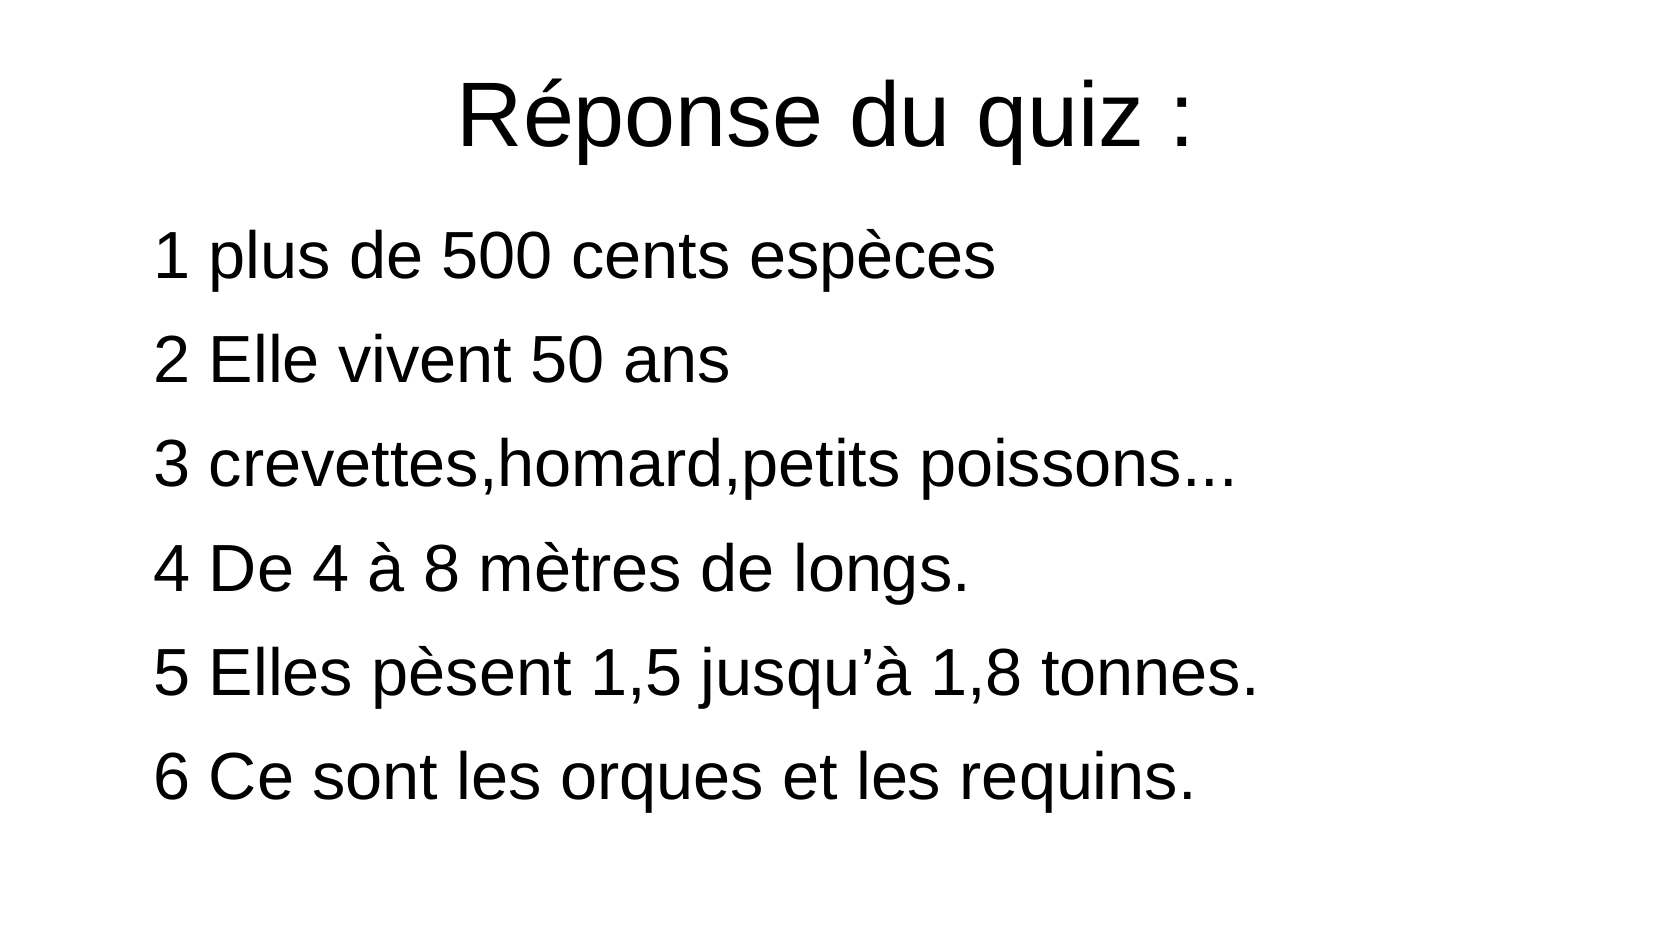

# Réponse du quiz :
1 plus de 500 cents espèces
2 Elle vivent 50 ans
3 crevettes,homard,petits poissons...
4 De 4 à 8 mètres de longs.
5 Elles pèsent 1,5 jusqu’à 1,8 tonnes.
6 Ce sont les orques et les requins.